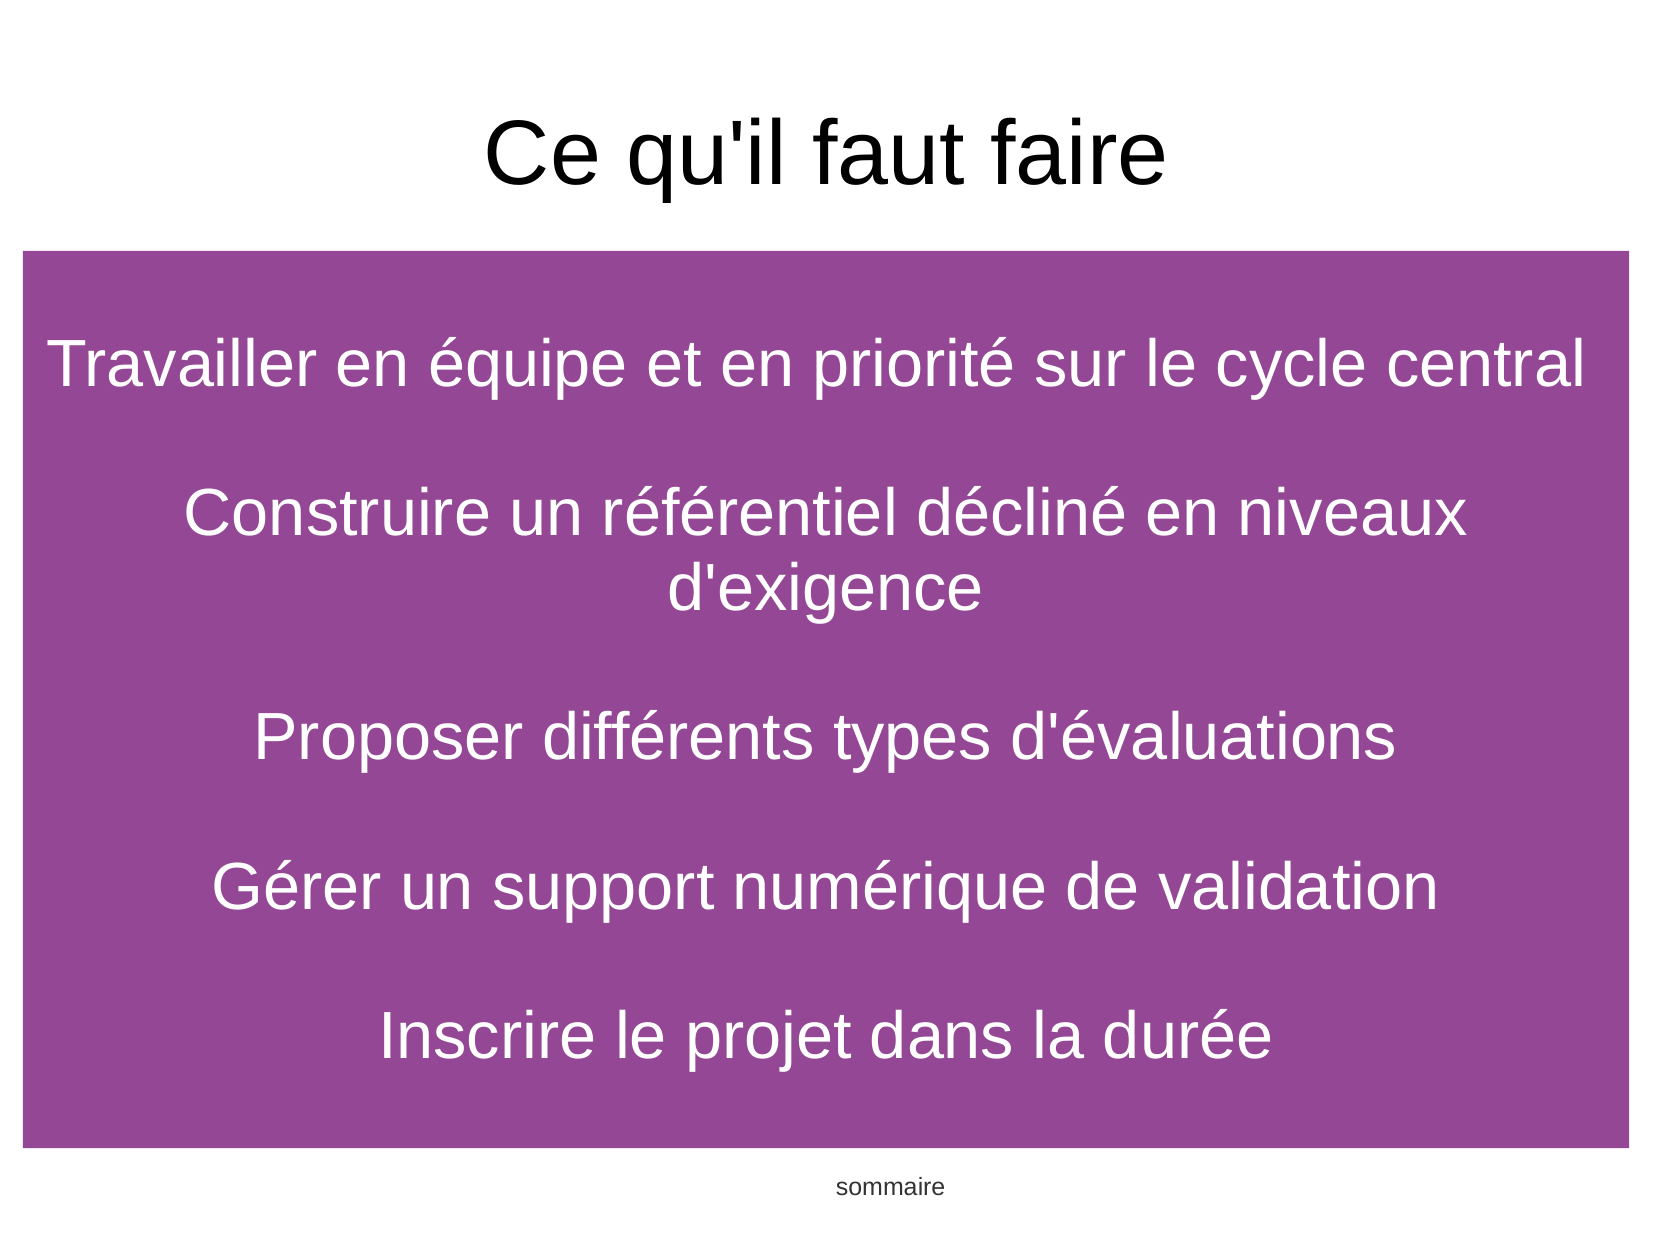

# Ce qu'il faut faire
Travailler en équipe et en priorité sur le cycle central
Construire un référentiel décliné en niveaux d'exigence
Proposer différents types d'évaluations
Gérer un support numérique de validation
Inscrire le projet dans la durée
sommaire